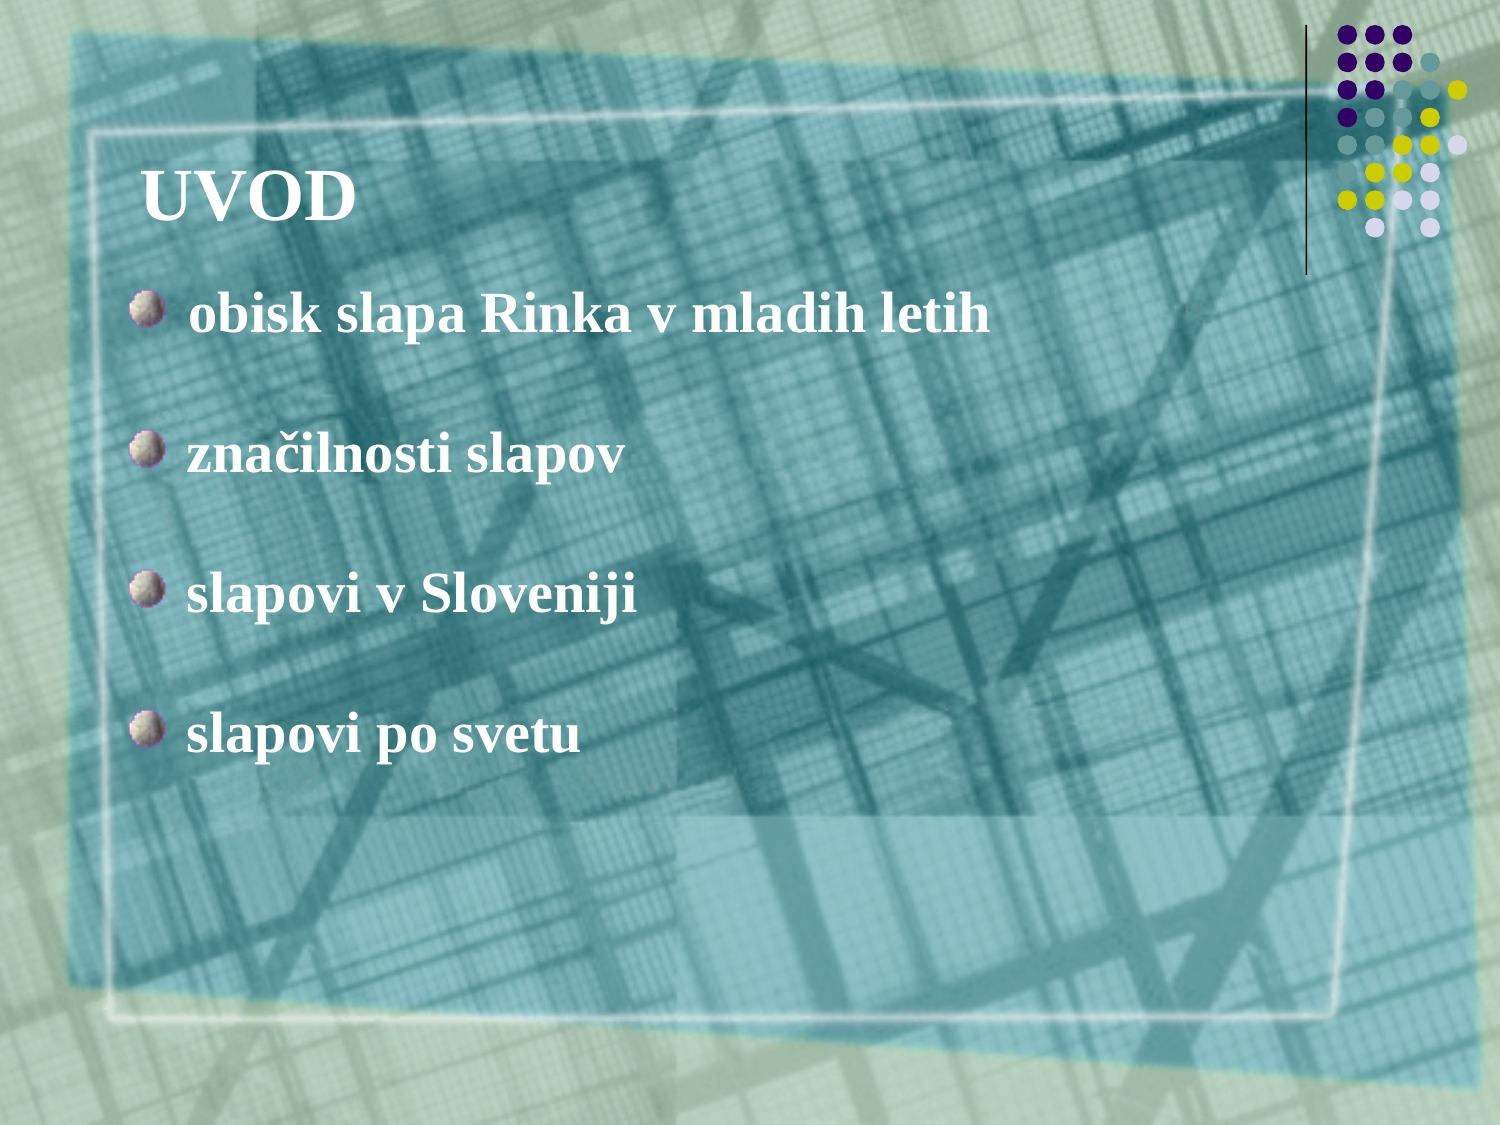

UVOD
 obisk slapa Rinka v mladih letih
 značilnosti slapov
 slapovi v Sloveniji
 slapovi po svetu